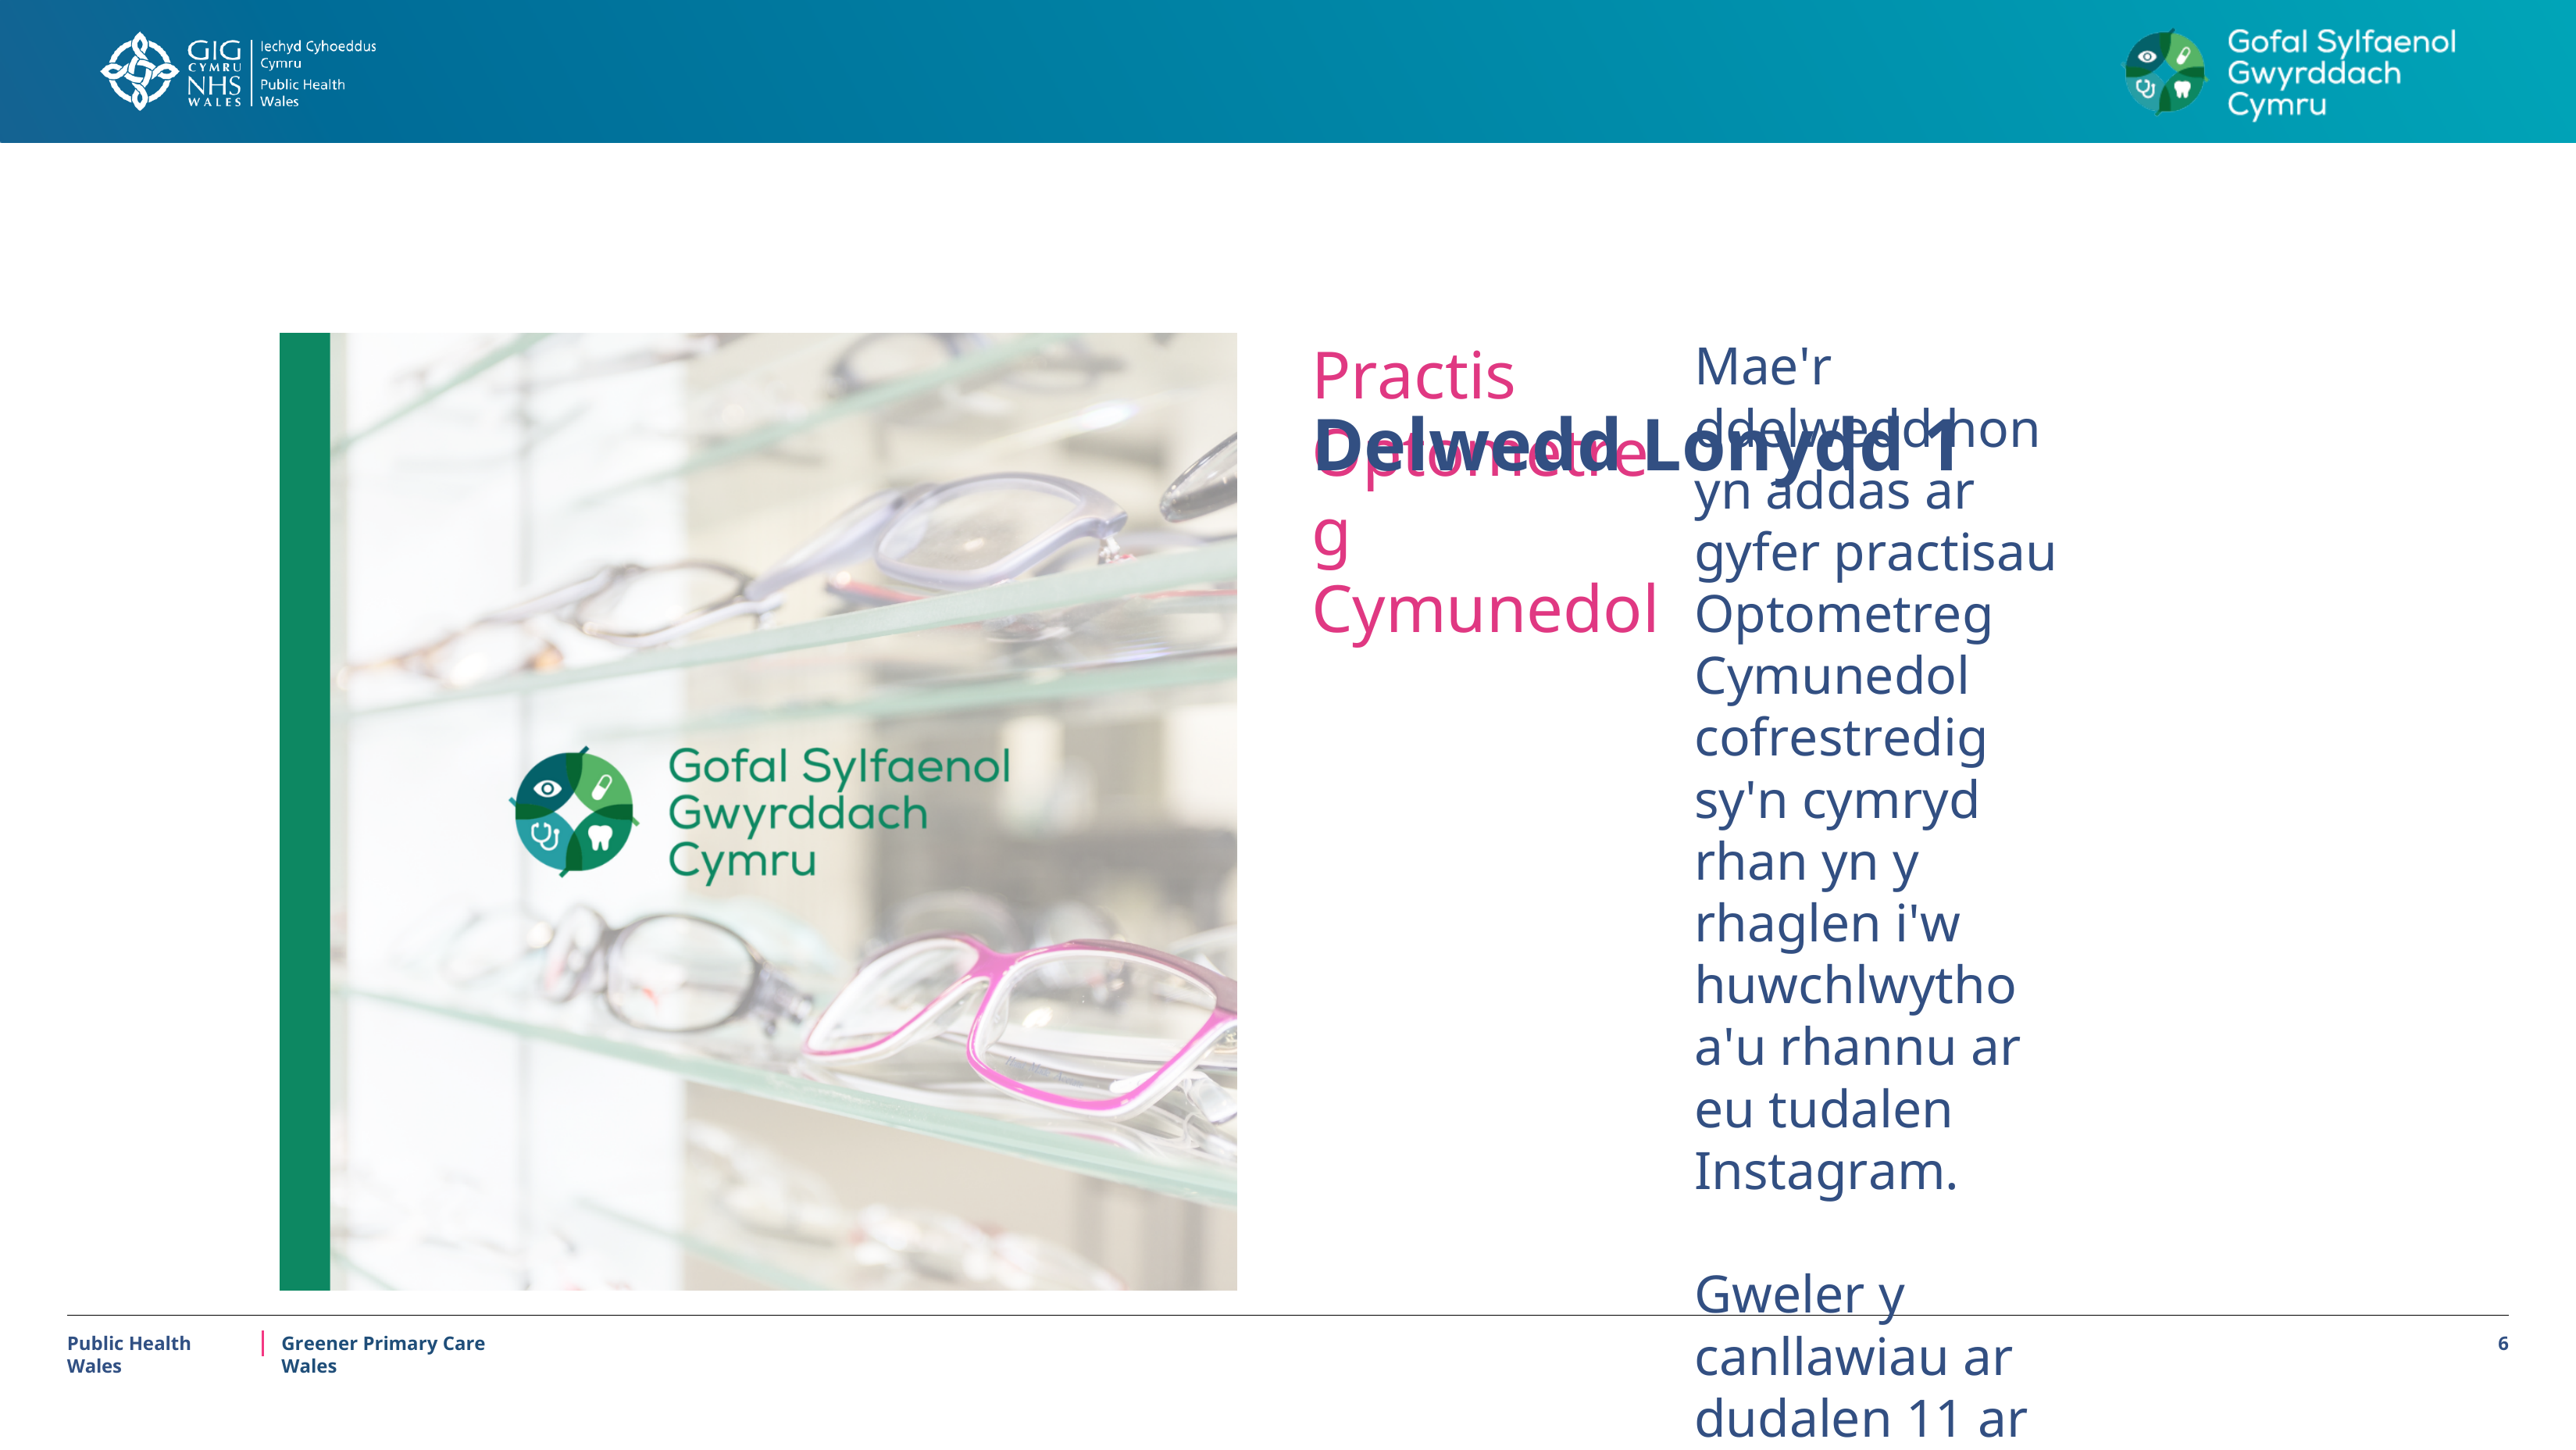

# Practis Optometreg Cymunedol
Mae'r ddelwedd hon yn addas ar gyfer practisau Optometreg Cymunedol cofrestredig sy'n cymryd rhan yn y rhaglen i'w huwchlwytho a'u rhannu ar eu tudalen Instagram.
Gweler y canllawiau ar dudalen 11 ar sut i uwchlwytho.
Ffynhonnell y ddelwedd: Canva; martinlutze – fotografie 'di-deitl' o pixabay.
Delwedd Lonydd 1
Public Health Wales
Greener Primary Care Wales